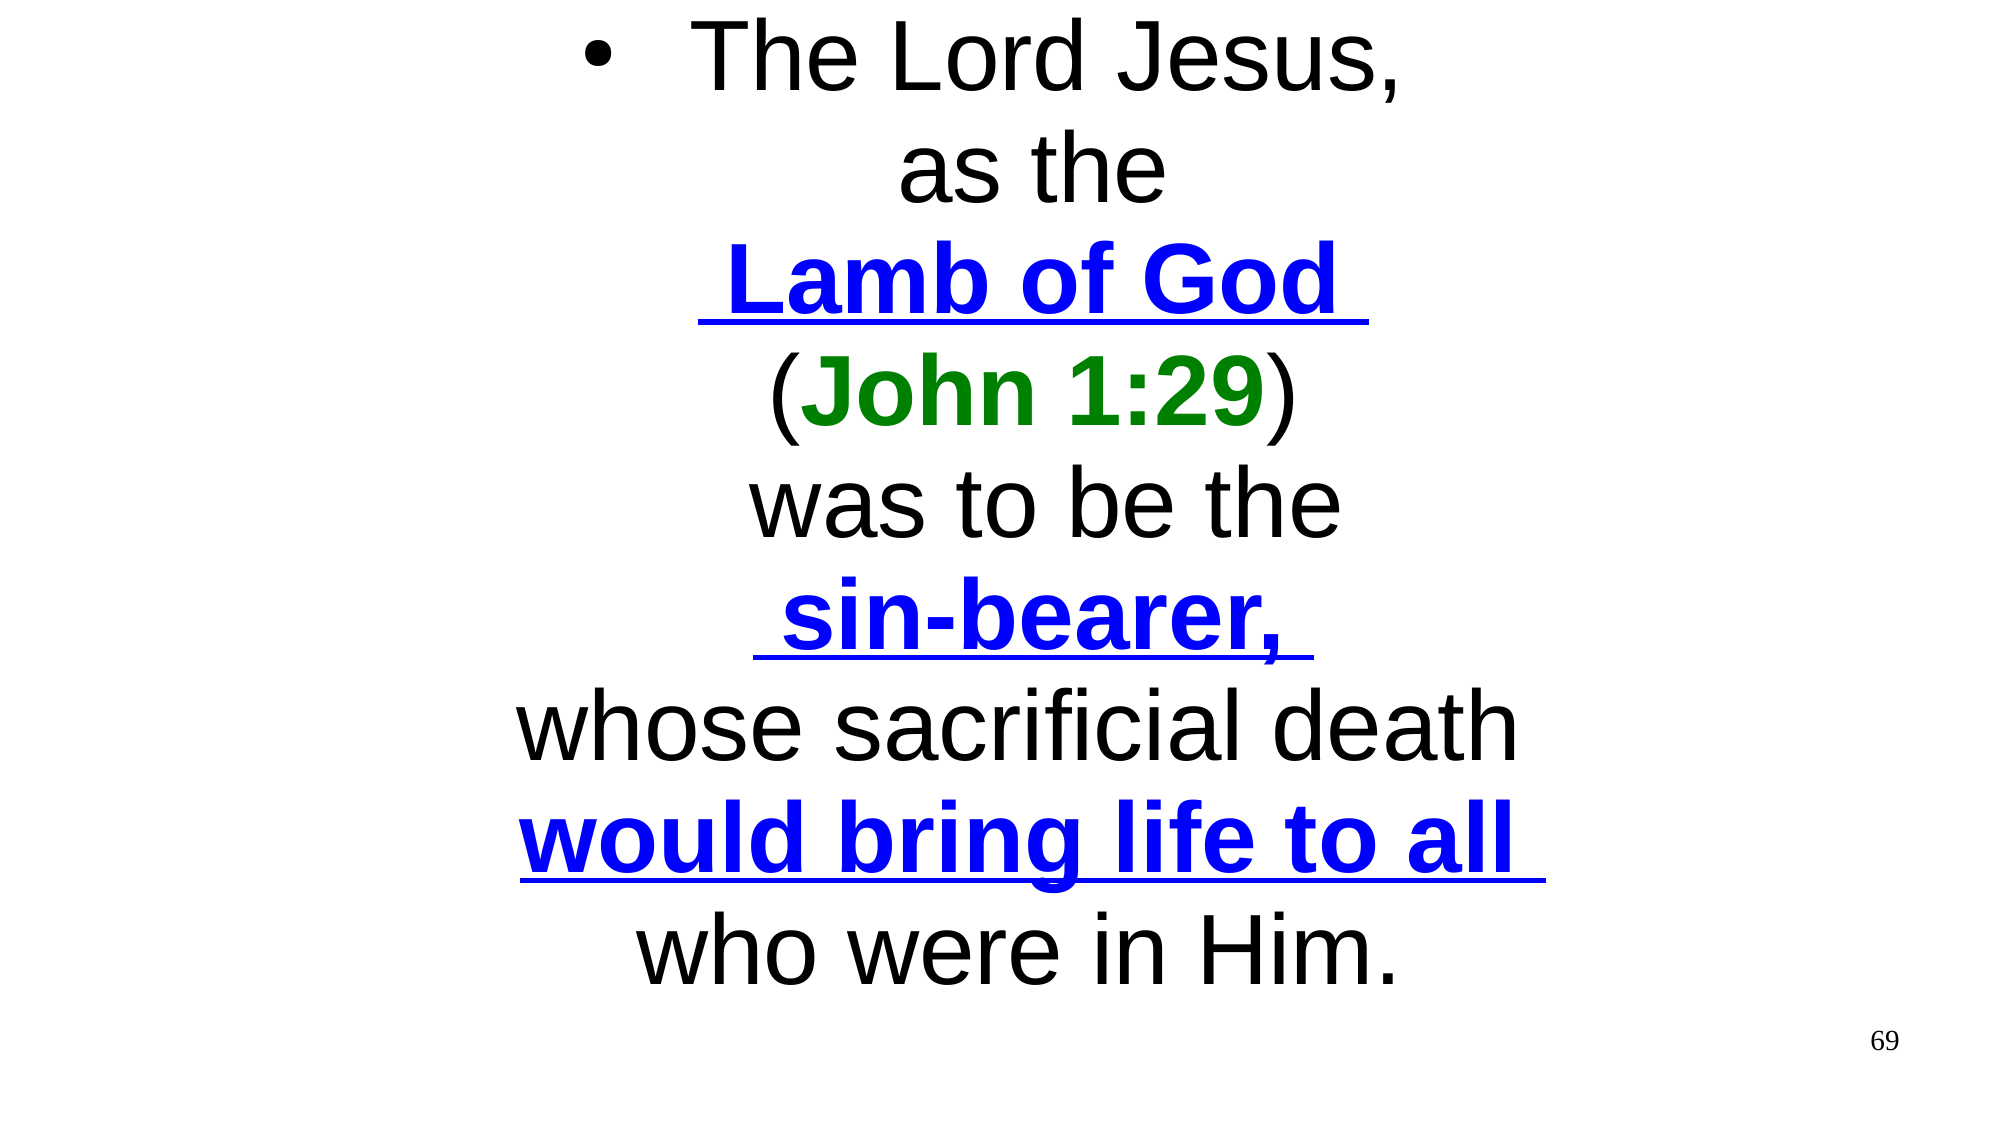

# The Lord Jesus, as the Lamb of God (John 1:29) was to be the sin-bearer, whose sacrificial death would bring life to all who were in Him.
69